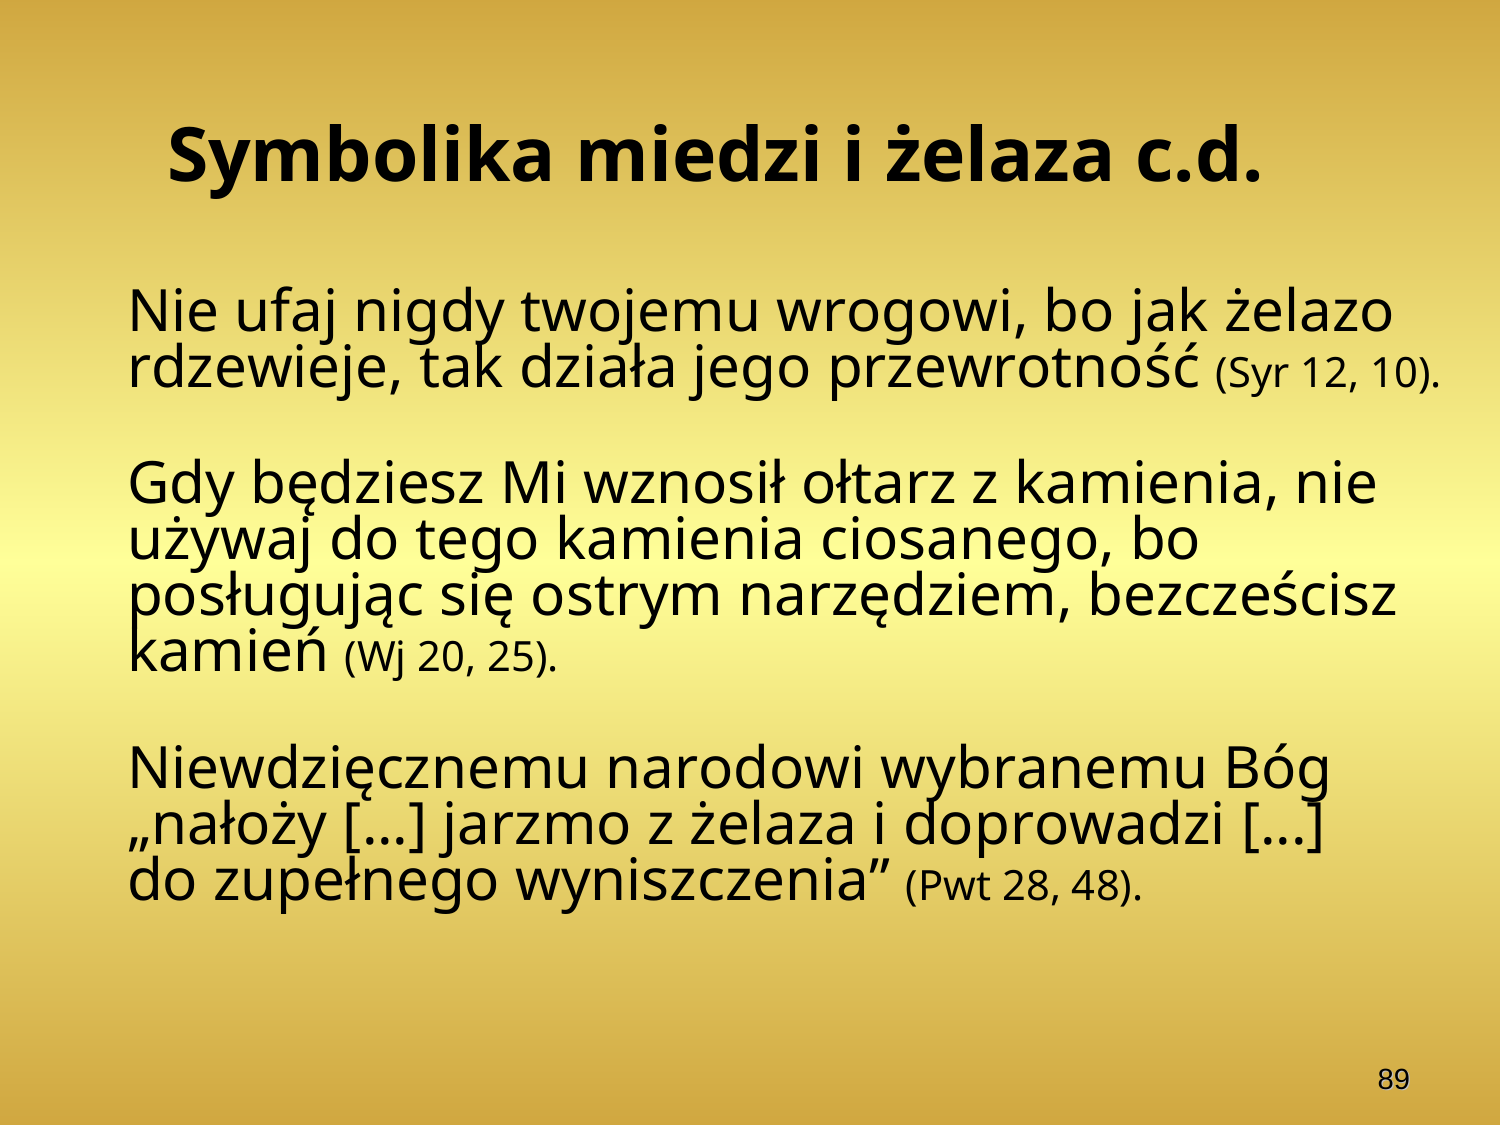

# Symbolika miedzi i żelaza c.d.
Nie ufaj nigdy twojemu wrogowi, bo jak żelazo rdzewieje, tak działa jego przewrotność (Syr 12, 10).
Gdy będziesz Mi wznosił ołtarz z kamienia, nie używaj do tego kamienia ciosanego, bo posługując się ostrym narzędziem, bezcześcisz kamień (Wj 20, 25).
Niewdzięcznemu narodowi wybranemu Bóg „nałoży [...] jarzmo z żelaza i doprowadzi [...]
do zupełnego wyniszczenia” (Pwt 28, 48).